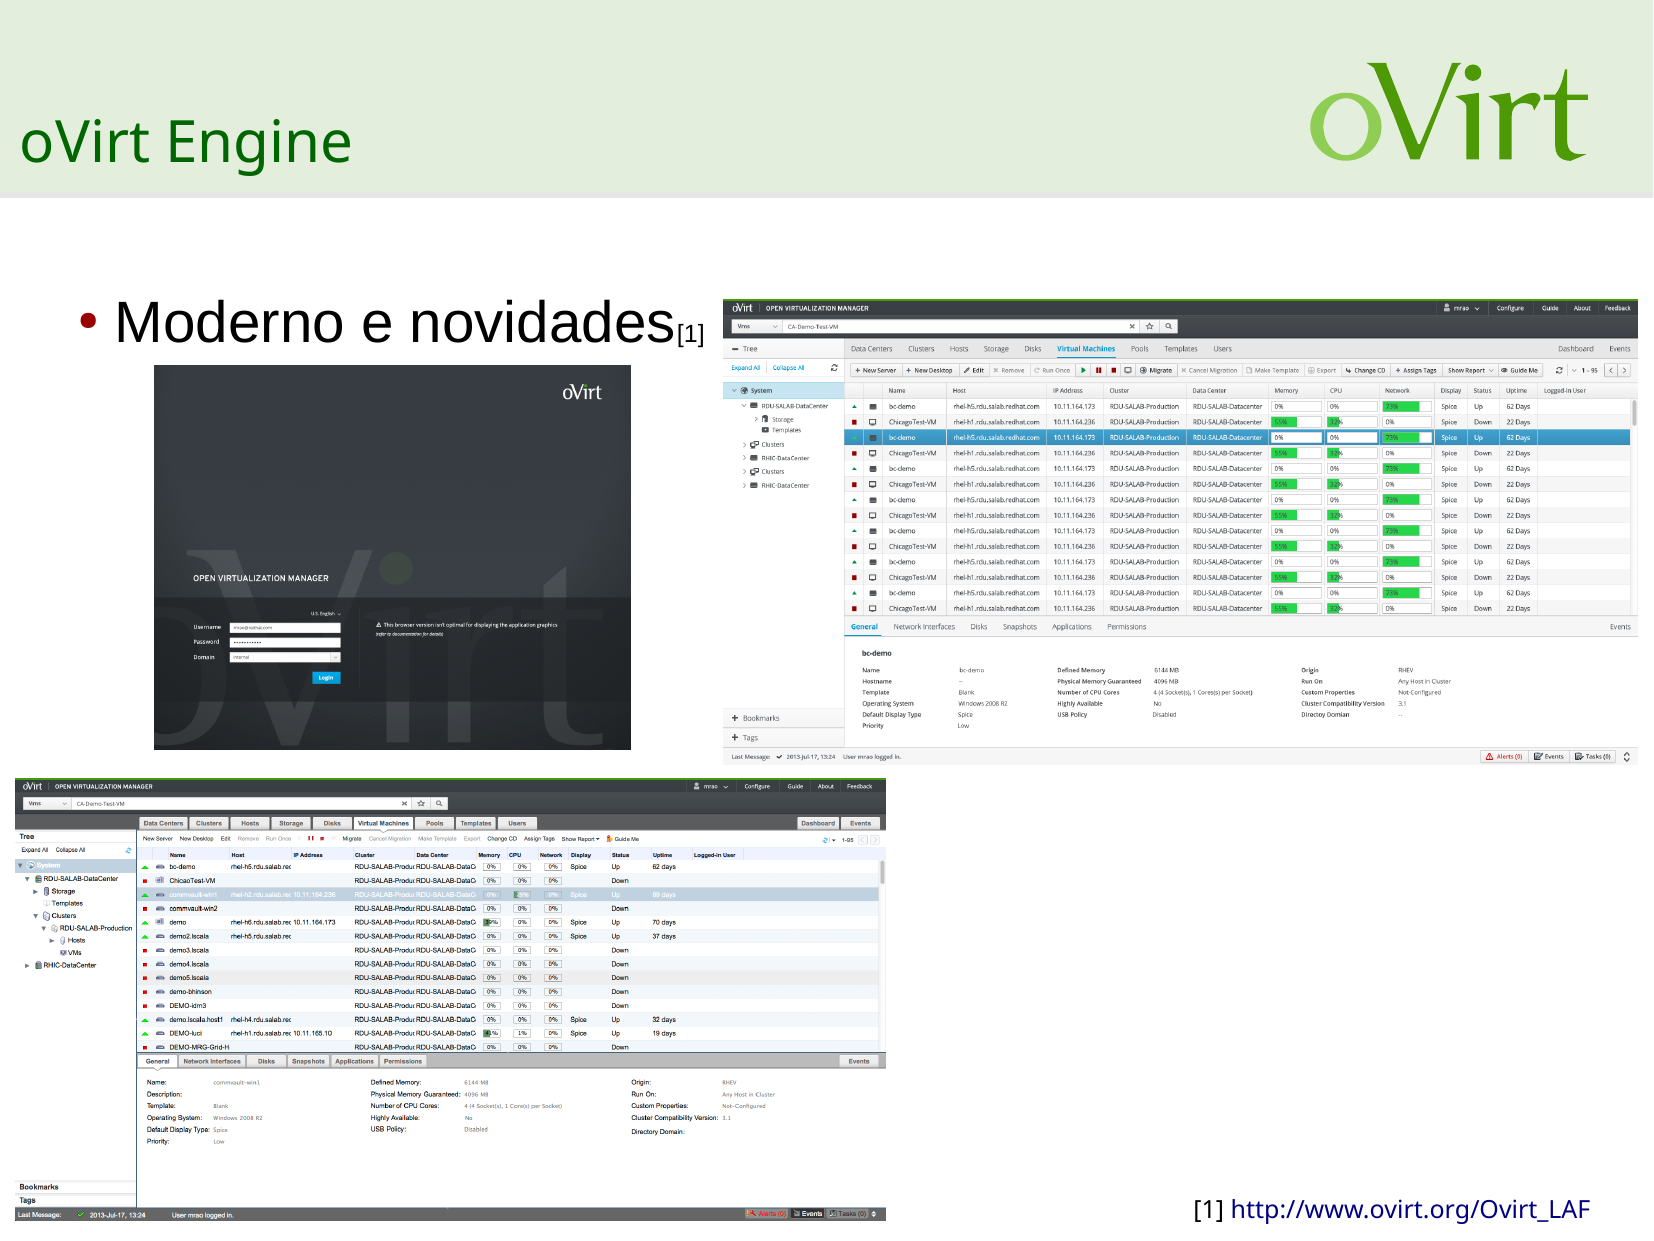

oVirt Engine
 Moderno e novidades[1]
[1] http://www.ovirt.org/Ovirt_LAF